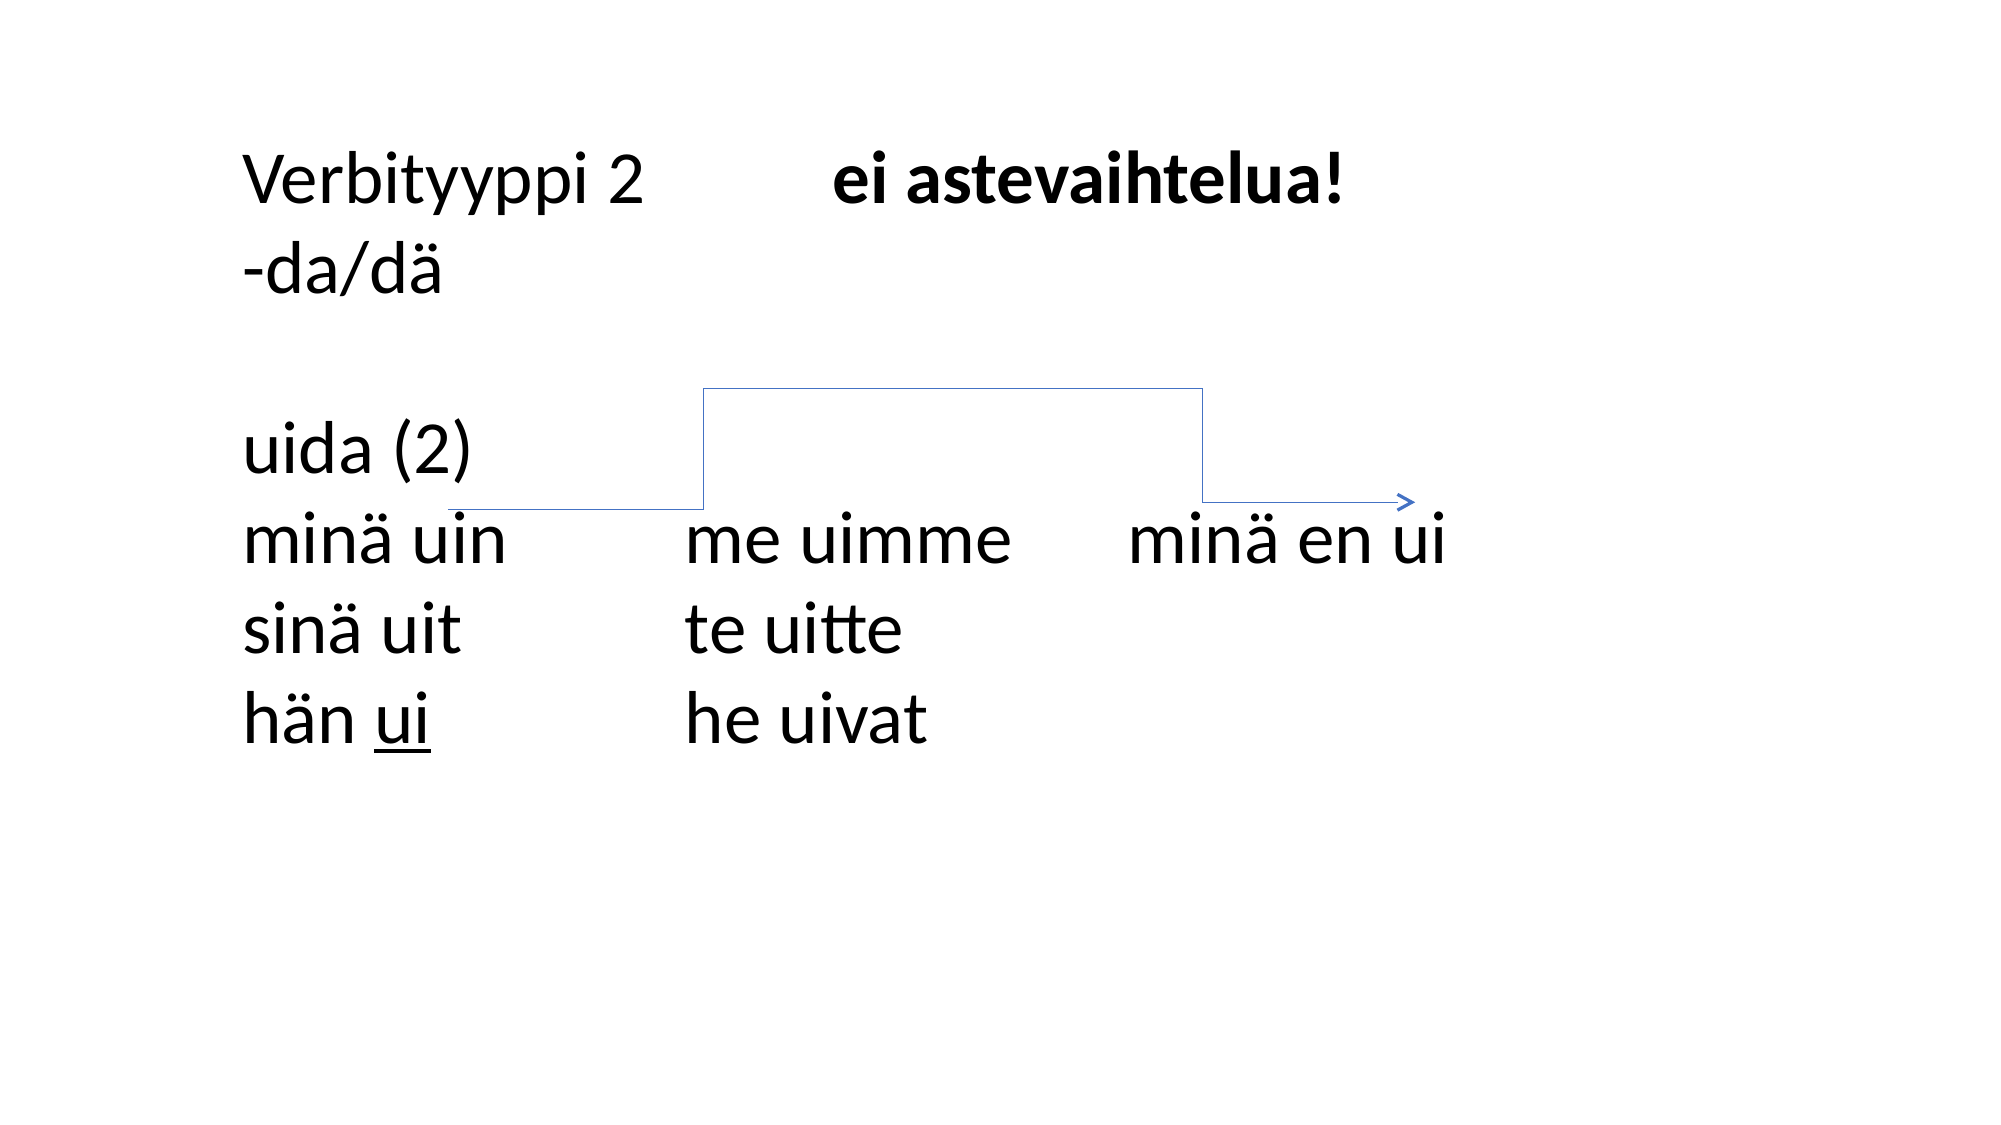

Verbityyppi 2			ei astevaihtelua!
-da/dä
uida (2)
minä uin			me uimme		minä en ui
sinä uit 			te uitte
hän ui				he uivat